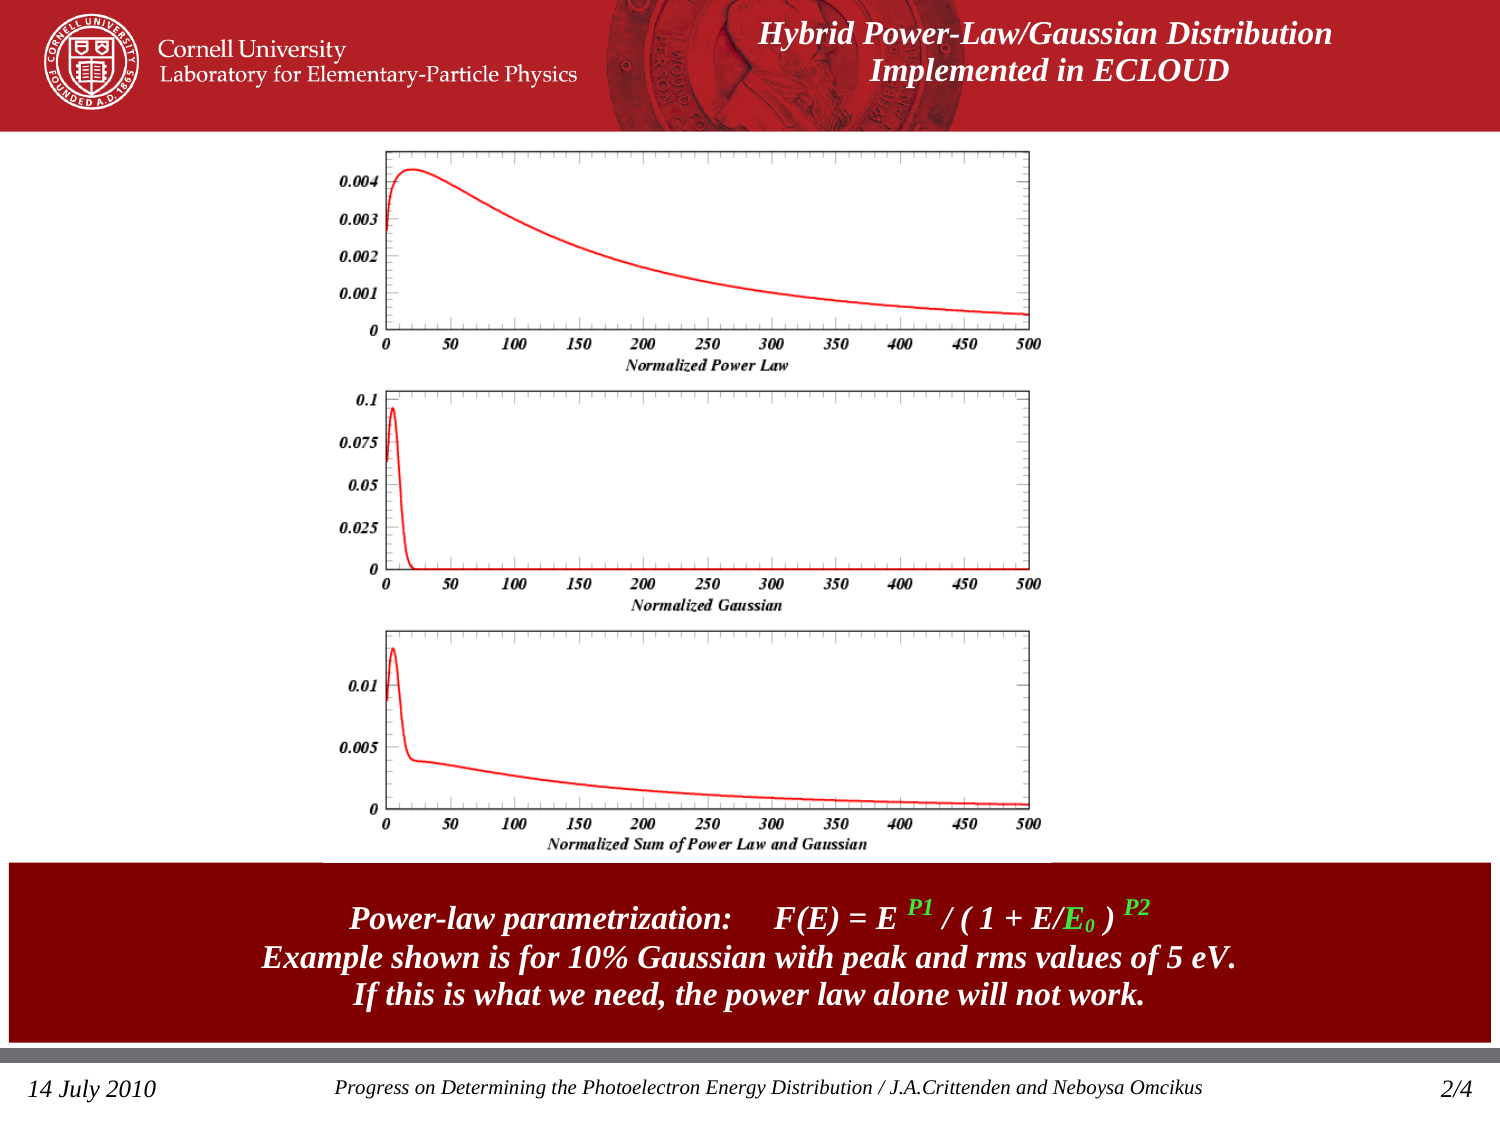

Hybrid Power-Law/Gaussian Distribution
Implemented in ECLOUD
Power-law parametrization: F(E) = E P1 / ( 1 + E/E0 ) P2
Example shown is for 10% Gaussian with peak and rms values of 5 eV.
If this is what we need, the power law alone will not work.